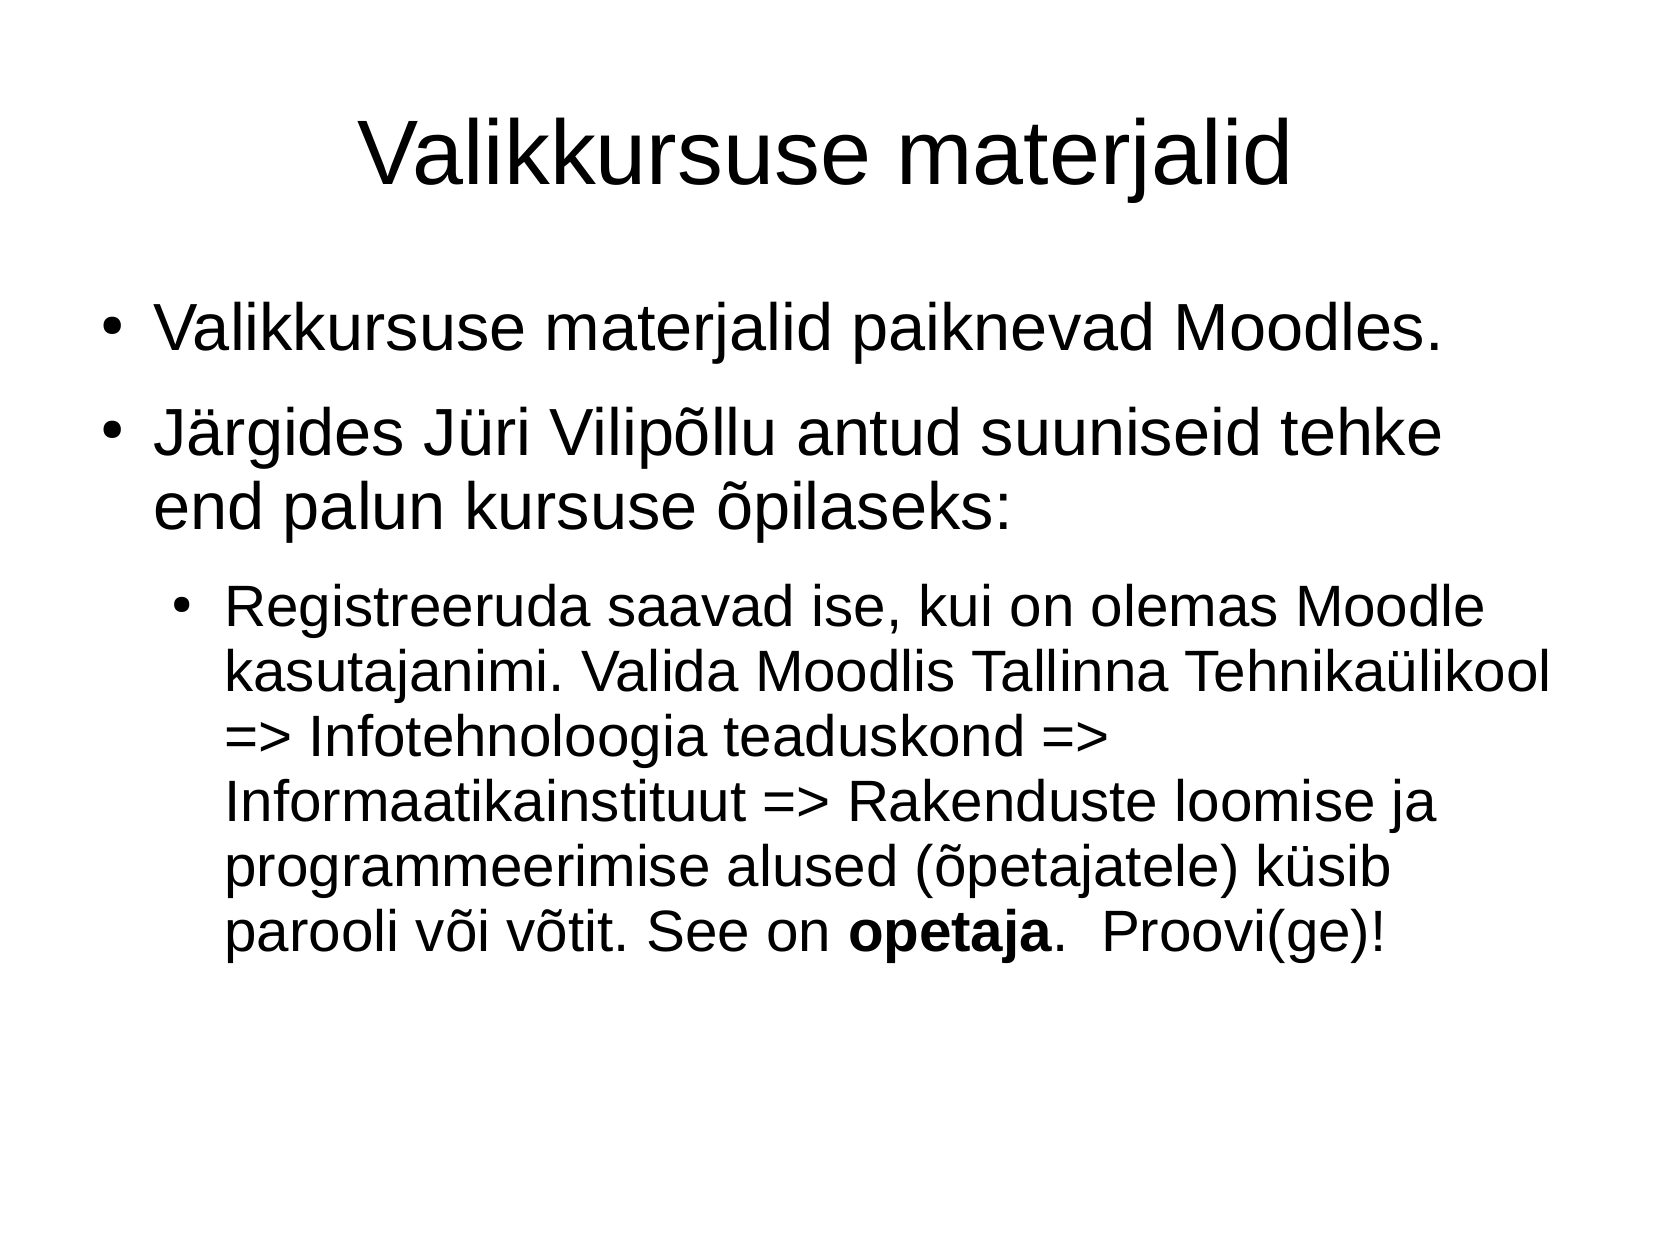

# Valikkursuse materjalid
Valikkursuse materjalid paiknevad Moodles.
Järgides Jüri Vilipõllu antud suuniseid tehke end palun kursuse õpilaseks:
Registreeruda saavad ise, kui on olemas Moodle kasutajanimi. Valida Moodlis Tallinna Tehnikaülikool => Infotehnoloogia teaduskond => Informaatikainstituut => Rakenduste loomise ja programmeerimise alused (õpetajatele) küsib parooli või võtit. See on opetaja. Proovi(ge)!